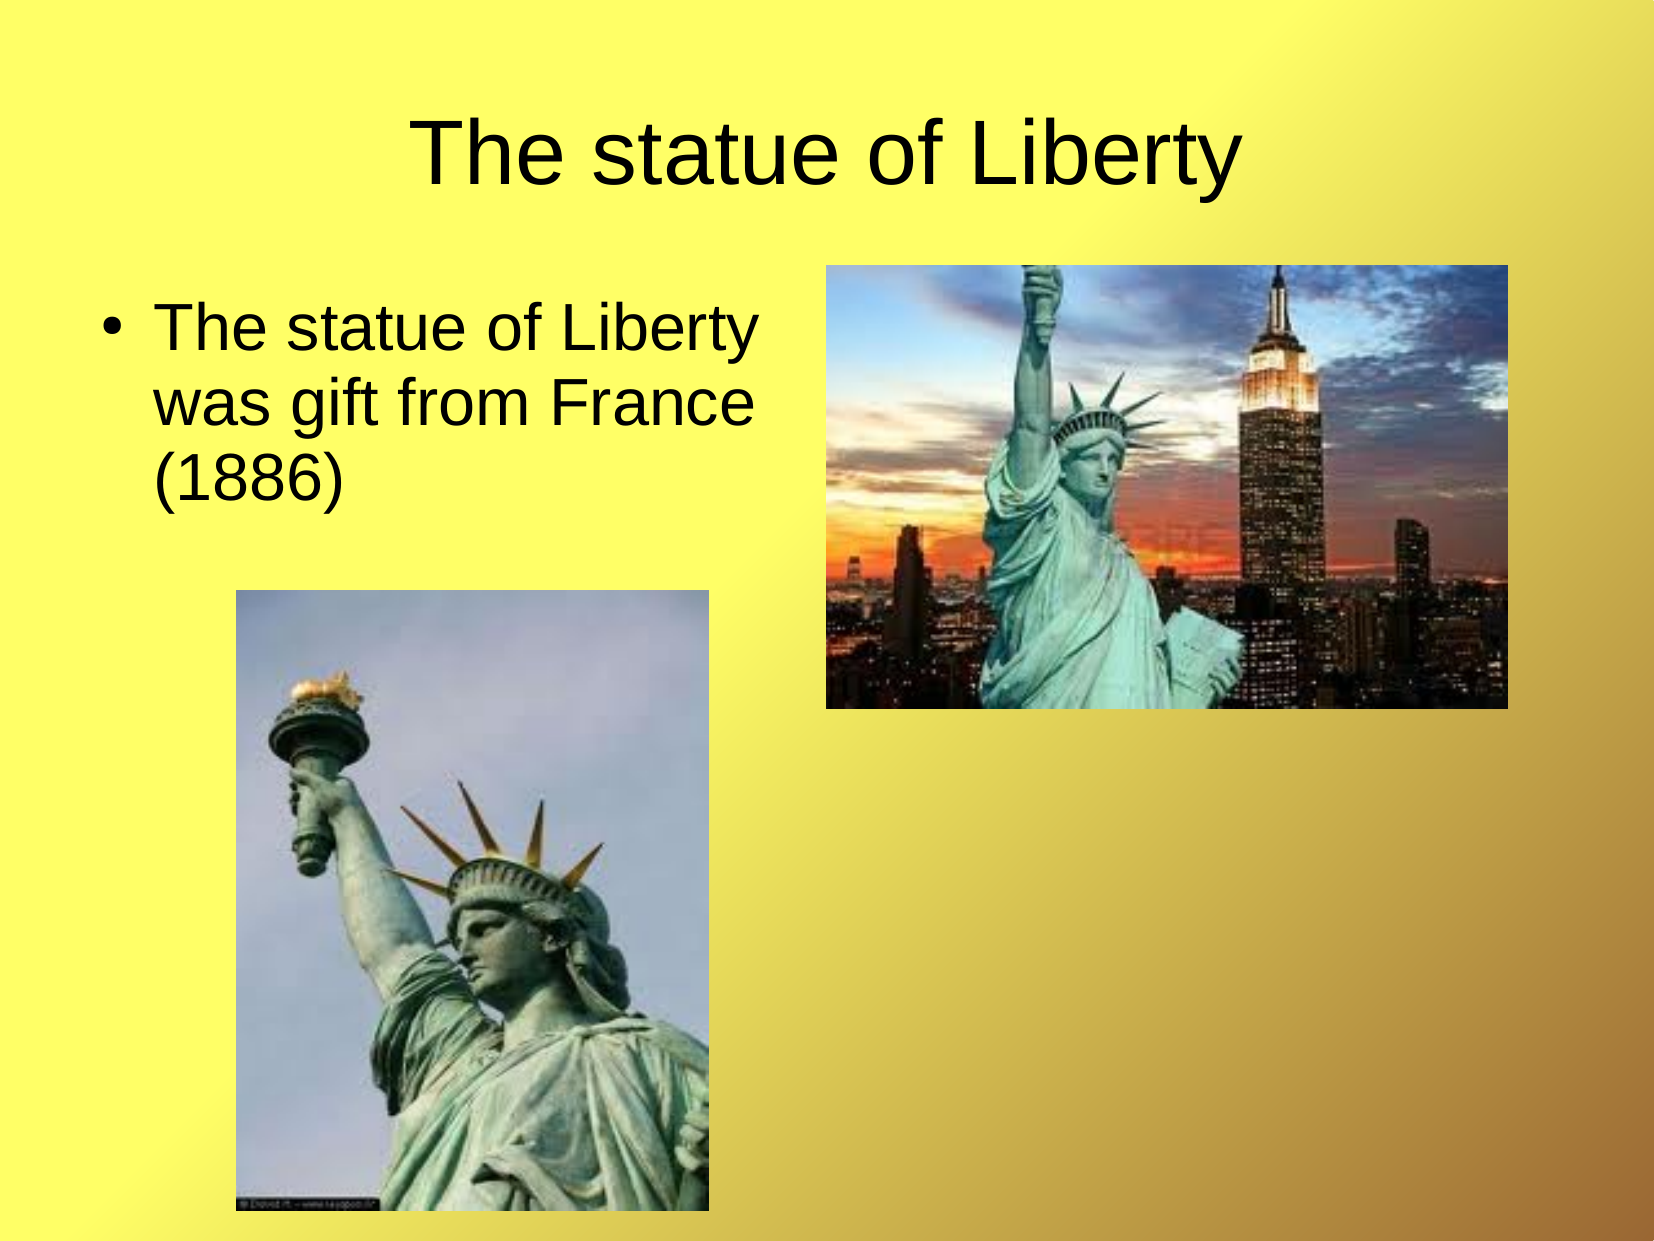

# The statue of Liberty
The statue of Liberty was gift from France (1886)